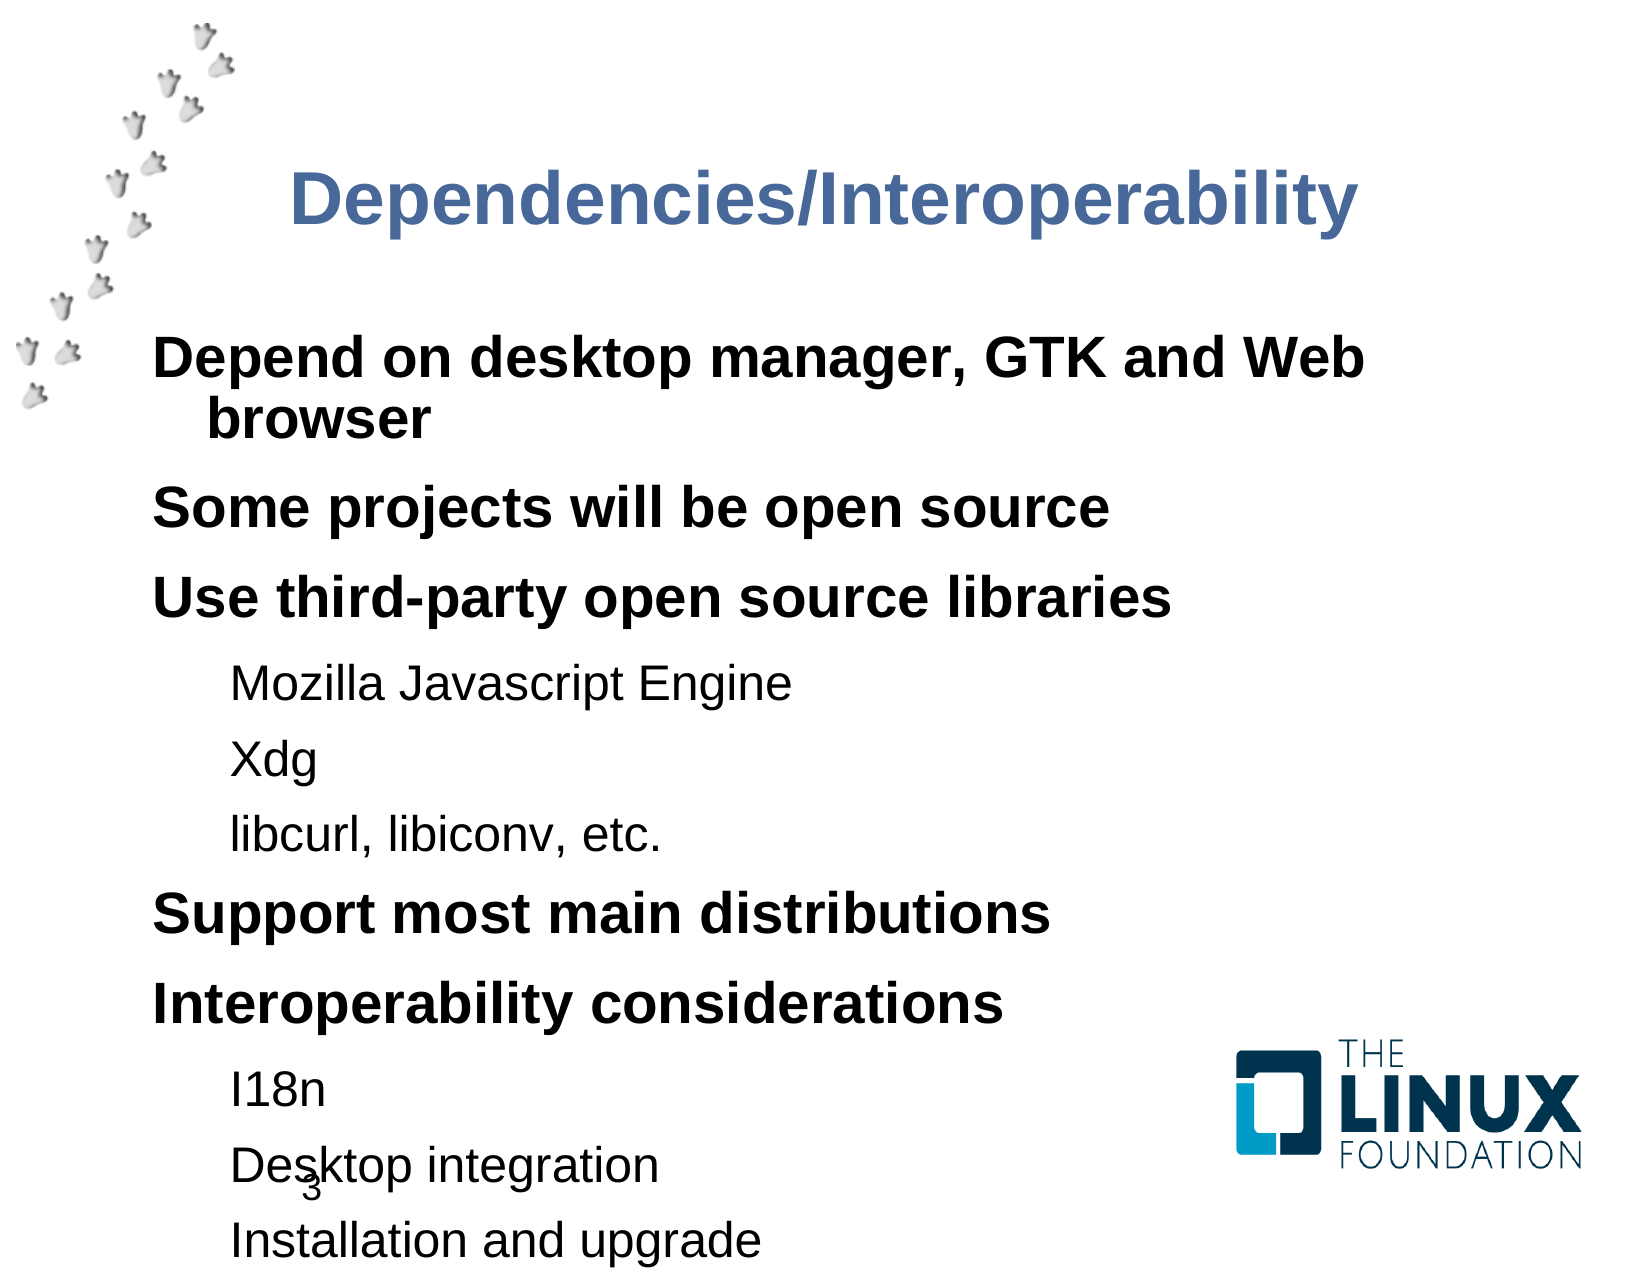

# Dependencies/Interoperability
Depend on desktop manager, GTK and Web browser
Some projects will be open source
Use third-party open source libraries
Mozilla Javascript Engine
Xdg
libcurl, libiconv, etc.
Support most main distributions
Interoperability considerations
I18n
Desktop integration
Installation and upgrade
C++ library